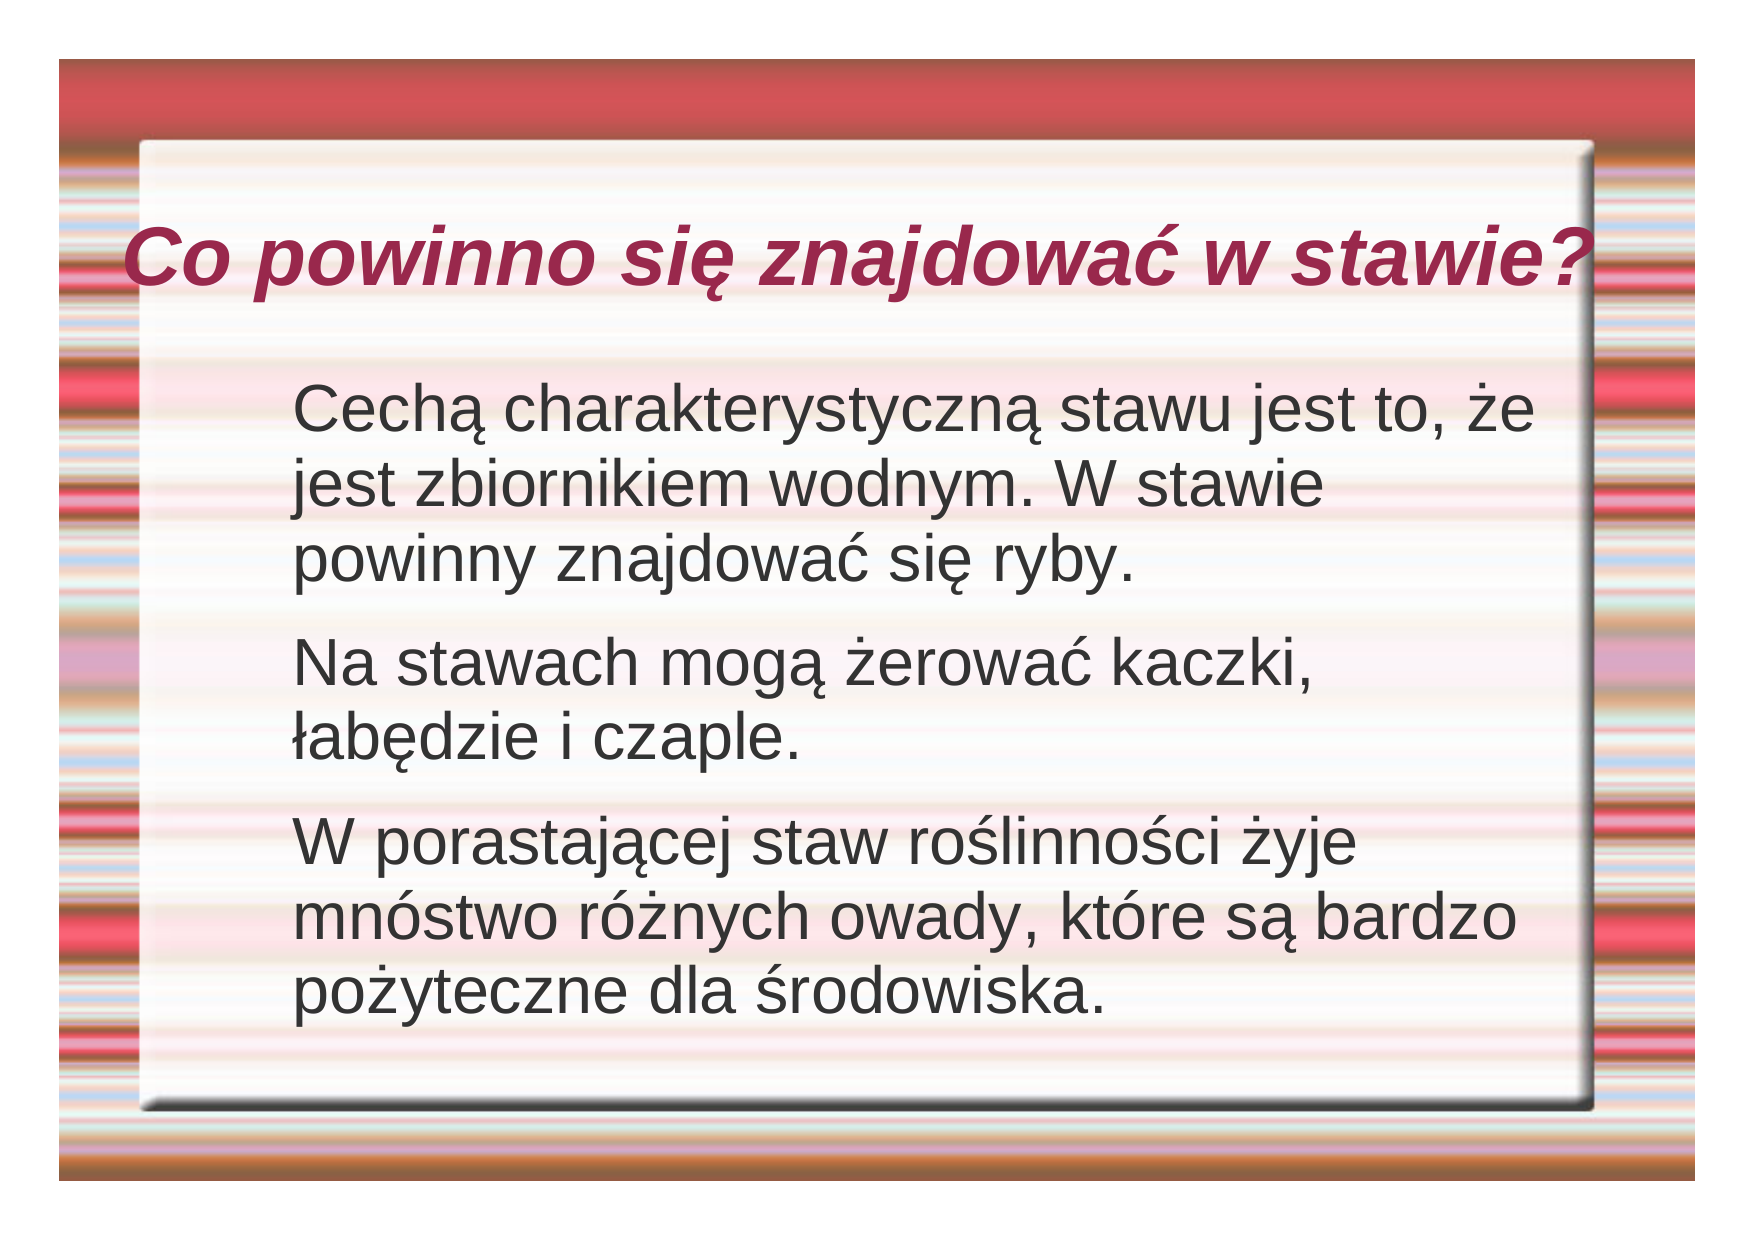

# Co powinno się znajdować w stawie?
Cechą charakterystyczną stawu jest to, że jest zbiornikiem wodnym. W stawie powinny znajdować się ryby.
Na stawach mogą żerować kaczki, łabędzie i czaple.
W porastającej staw roślinności żyje mnóstwo różnych owady, które są bardzo pożyteczne dla środowiska.